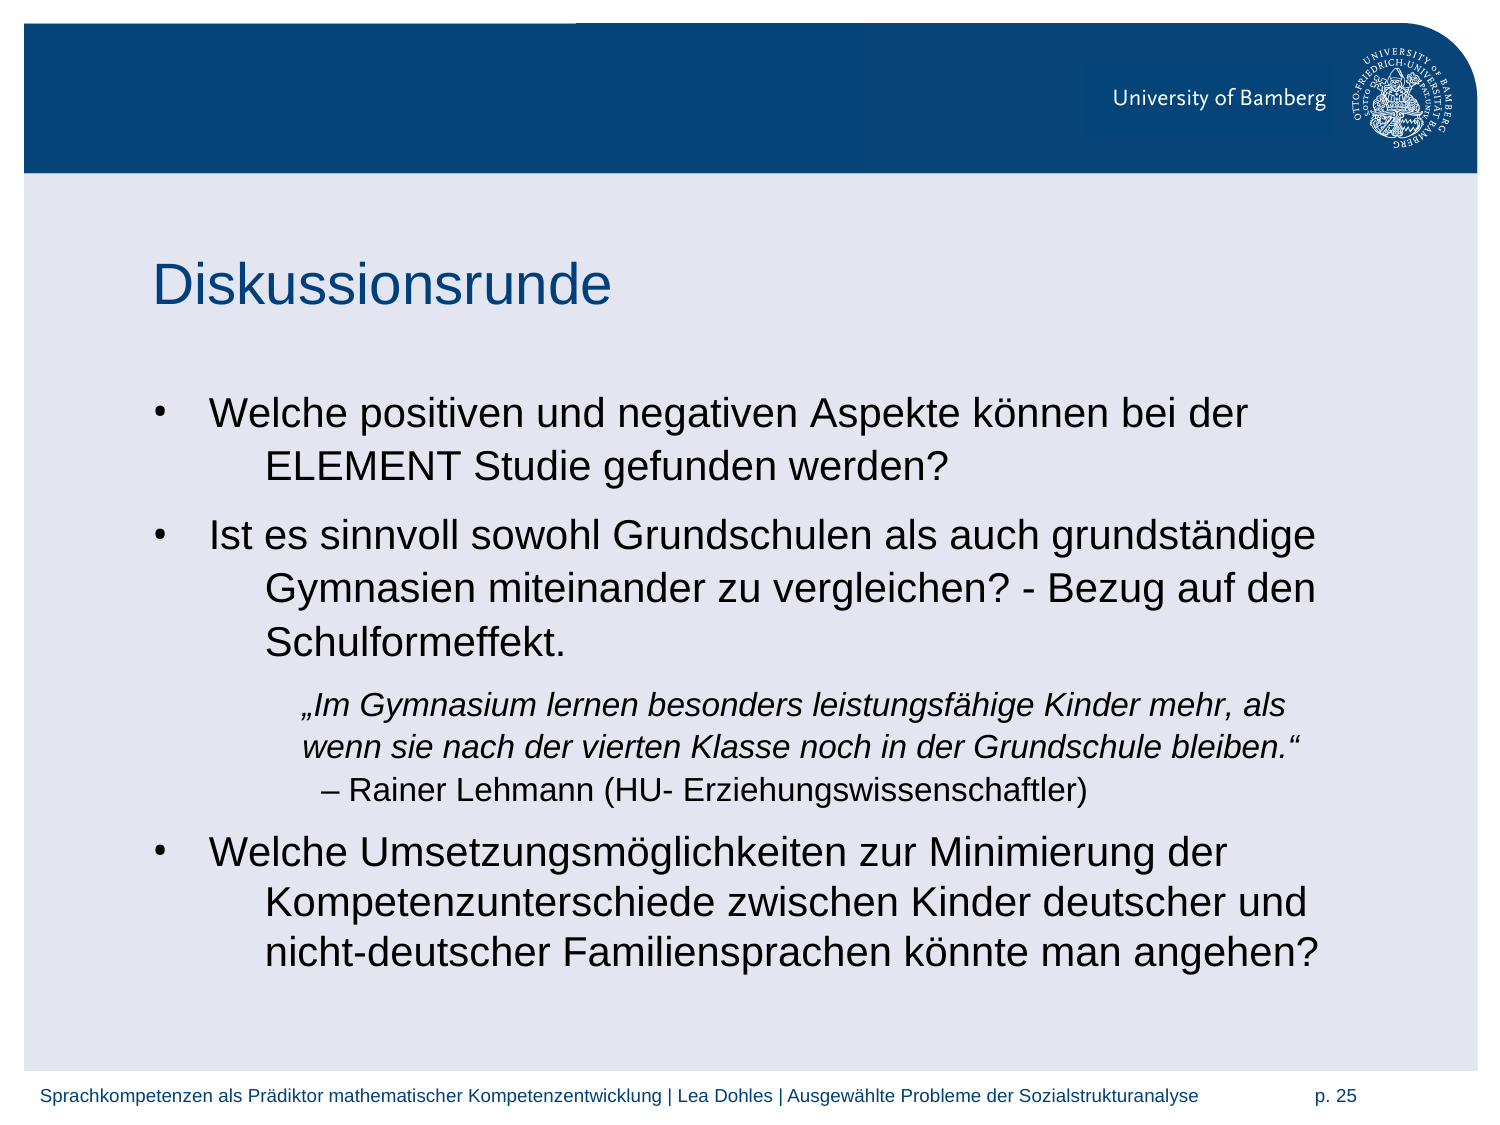

# Diskussionsrunde
Welche positiven und negativen Aspekte können bei der ELEMENT Studie gefunden werden?
Ist es sinnvoll sowohl Grundschulen als auch grundständige Gymnasien miteinander zu vergleichen? - Bezug auf den Schulformeffekt.
„Im Gymnasium lernen besonders leistungsfähige Kinder mehr, als wenn sie nach der vierten Klasse noch in der Grundschule bleiben.“ – Rainer Lehmann (HU- Erziehungswissenschaftler)
Welche Umsetzungsmöglichkeiten zur Minimierung der Kompetenzunterschiede zwischen Kinder deutscher und nicht-deutscher Familiensprachen könnte man angehen?